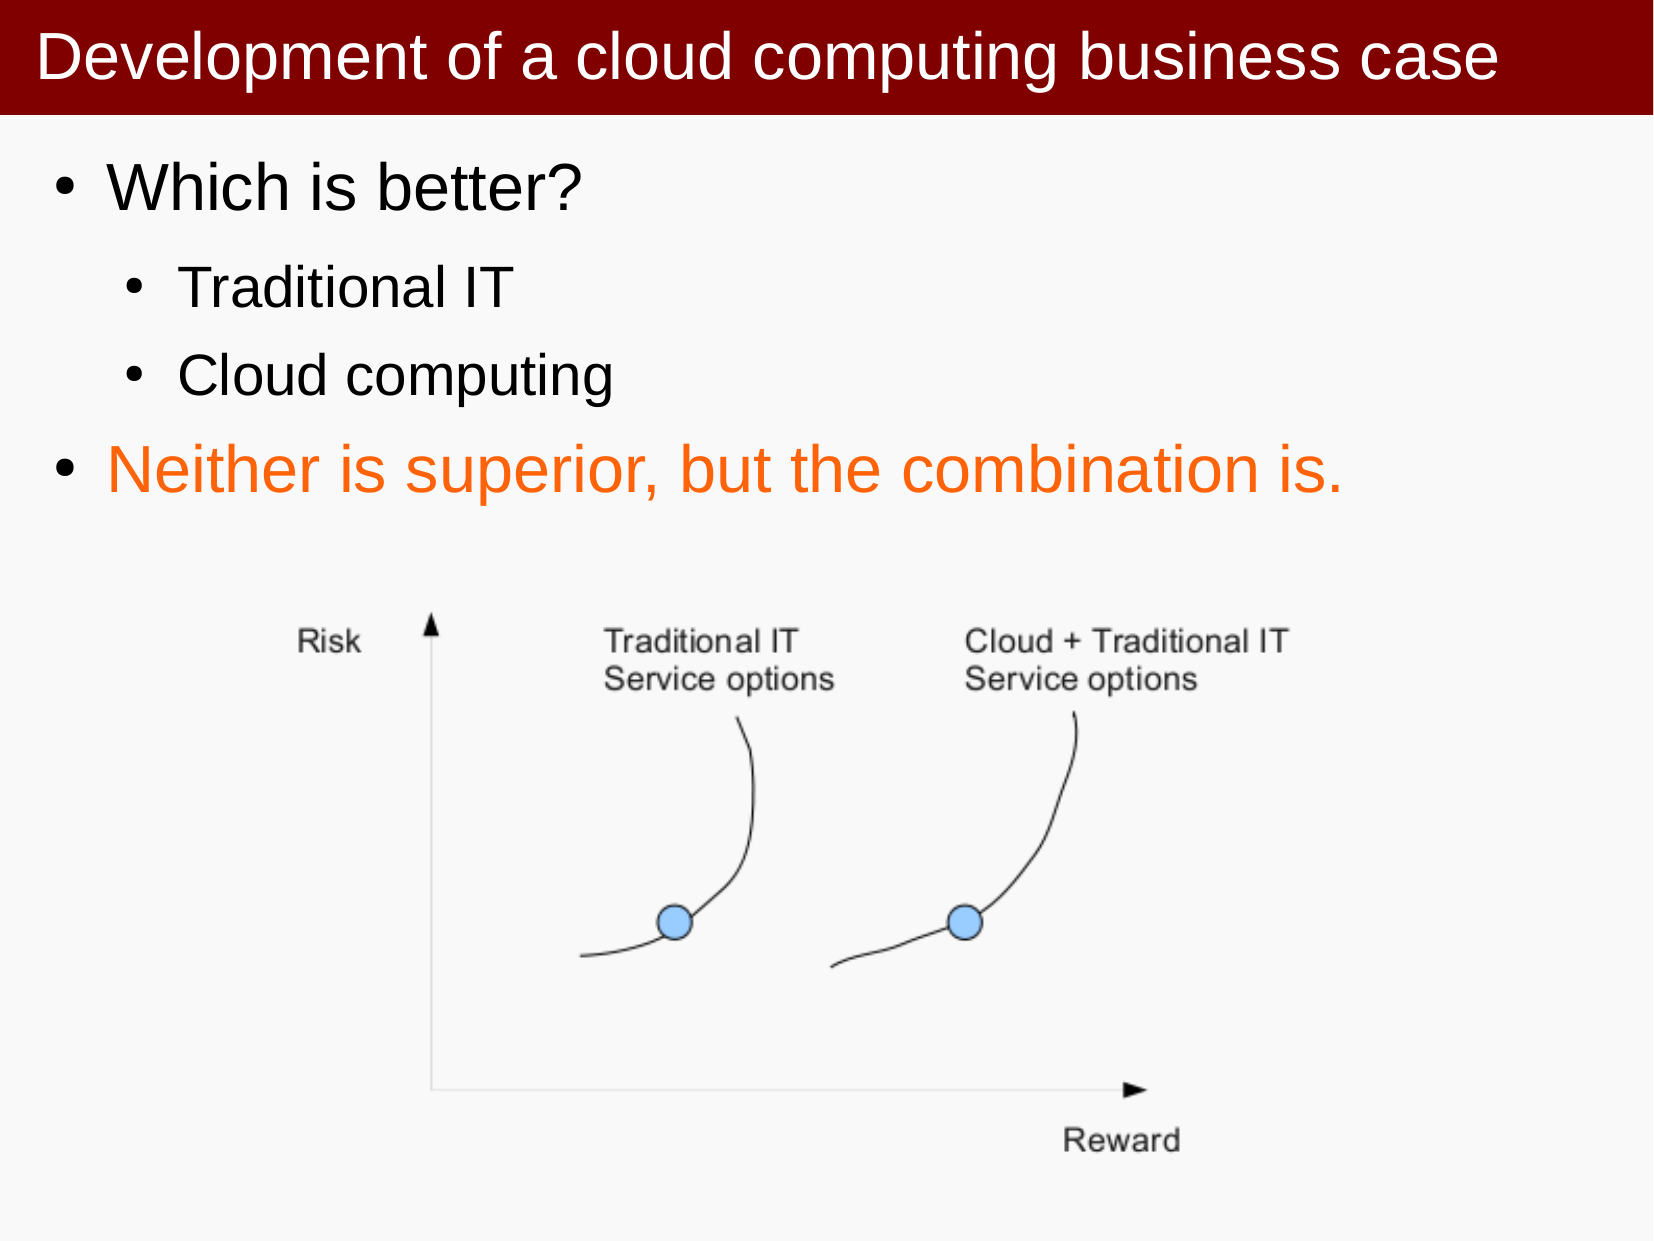

# Development of a cloud computing business case
Which is better?
Traditional IT
Cloud computing
Neither is superior, but the combination is.